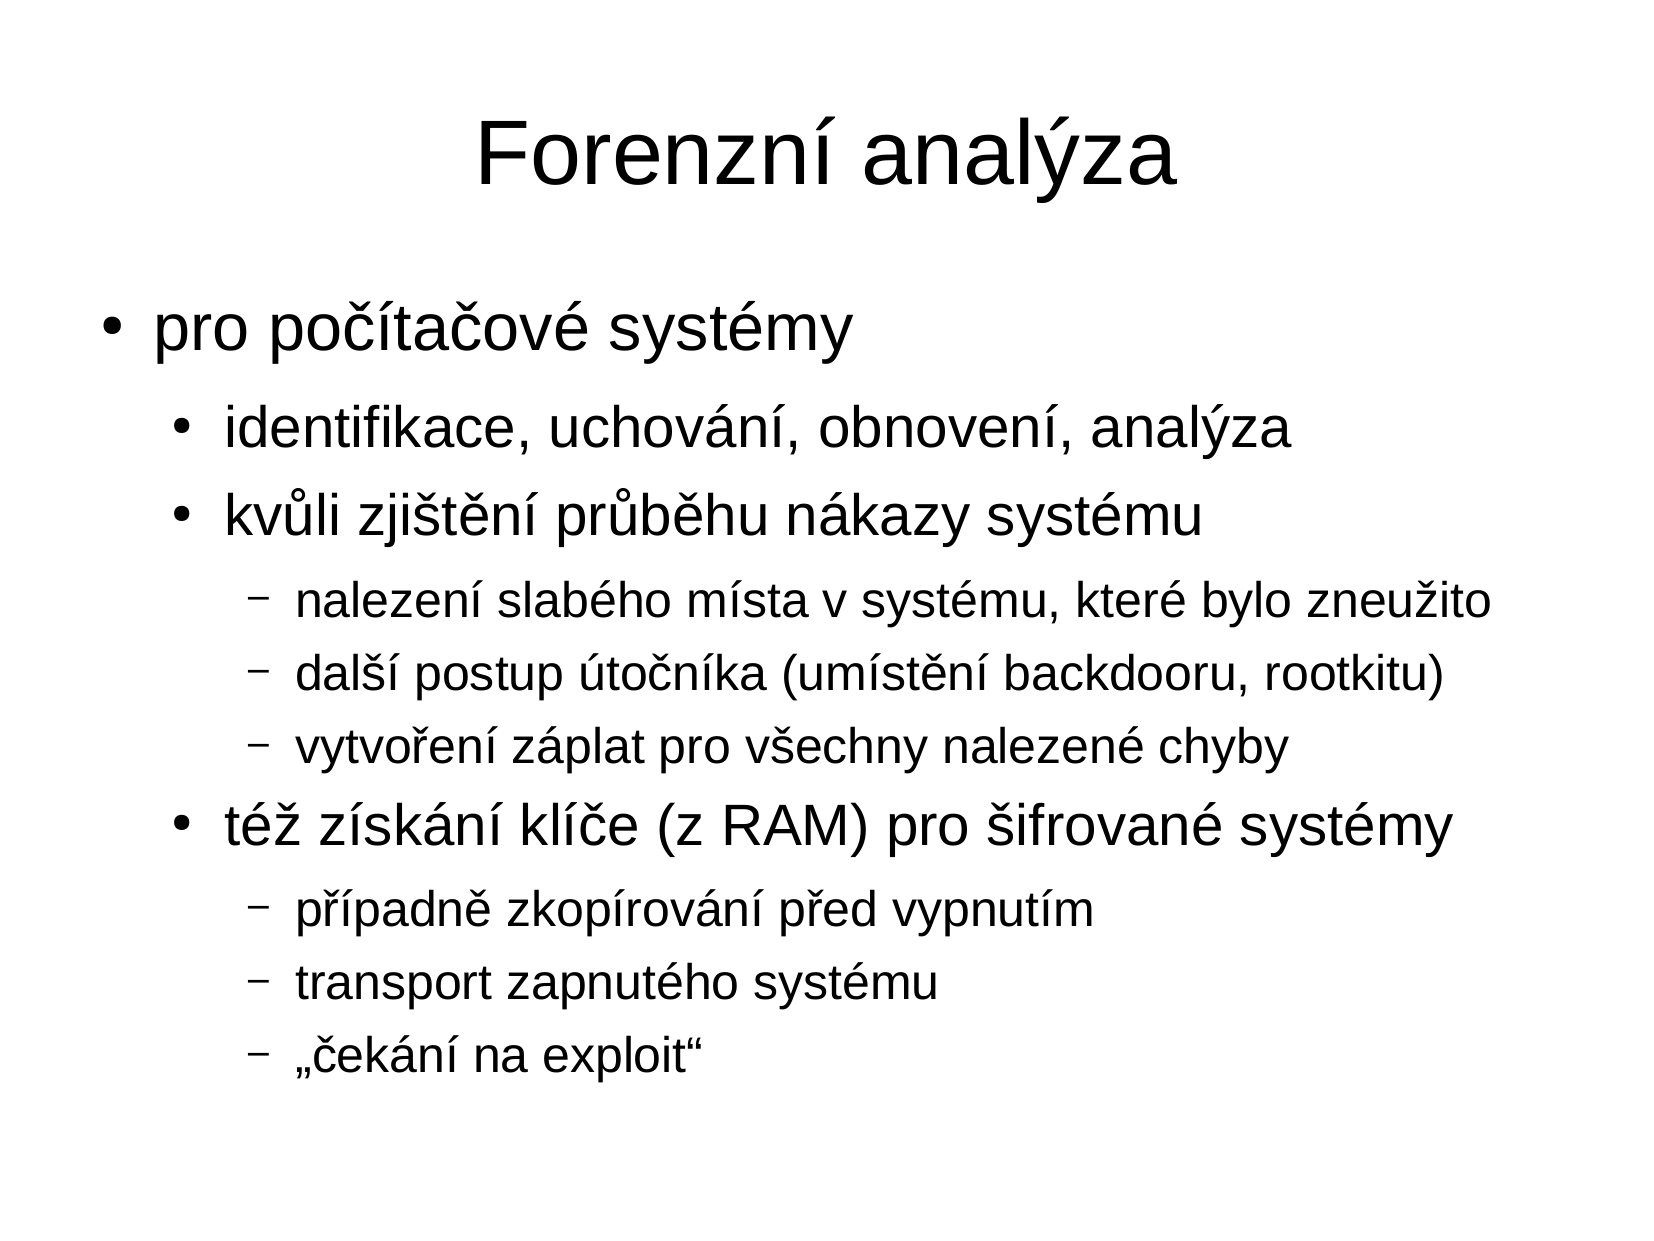

# Forenzní analýza
pro počítačové systémy
identifikace, uchování, obnovení, analýza
kvůli zjištění průběhu nákazy systému
nalezení slabého místa v systému, které bylo zneužito
další postup útočníka (umístění backdooru, rootkitu)
vytvoření záplat pro všechny nalezené chyby
též získání klíče (z RAM) pro šifrované systémy
případně zkopírování před vypnutím
transport zapnutého systému
„čekání na exploit“